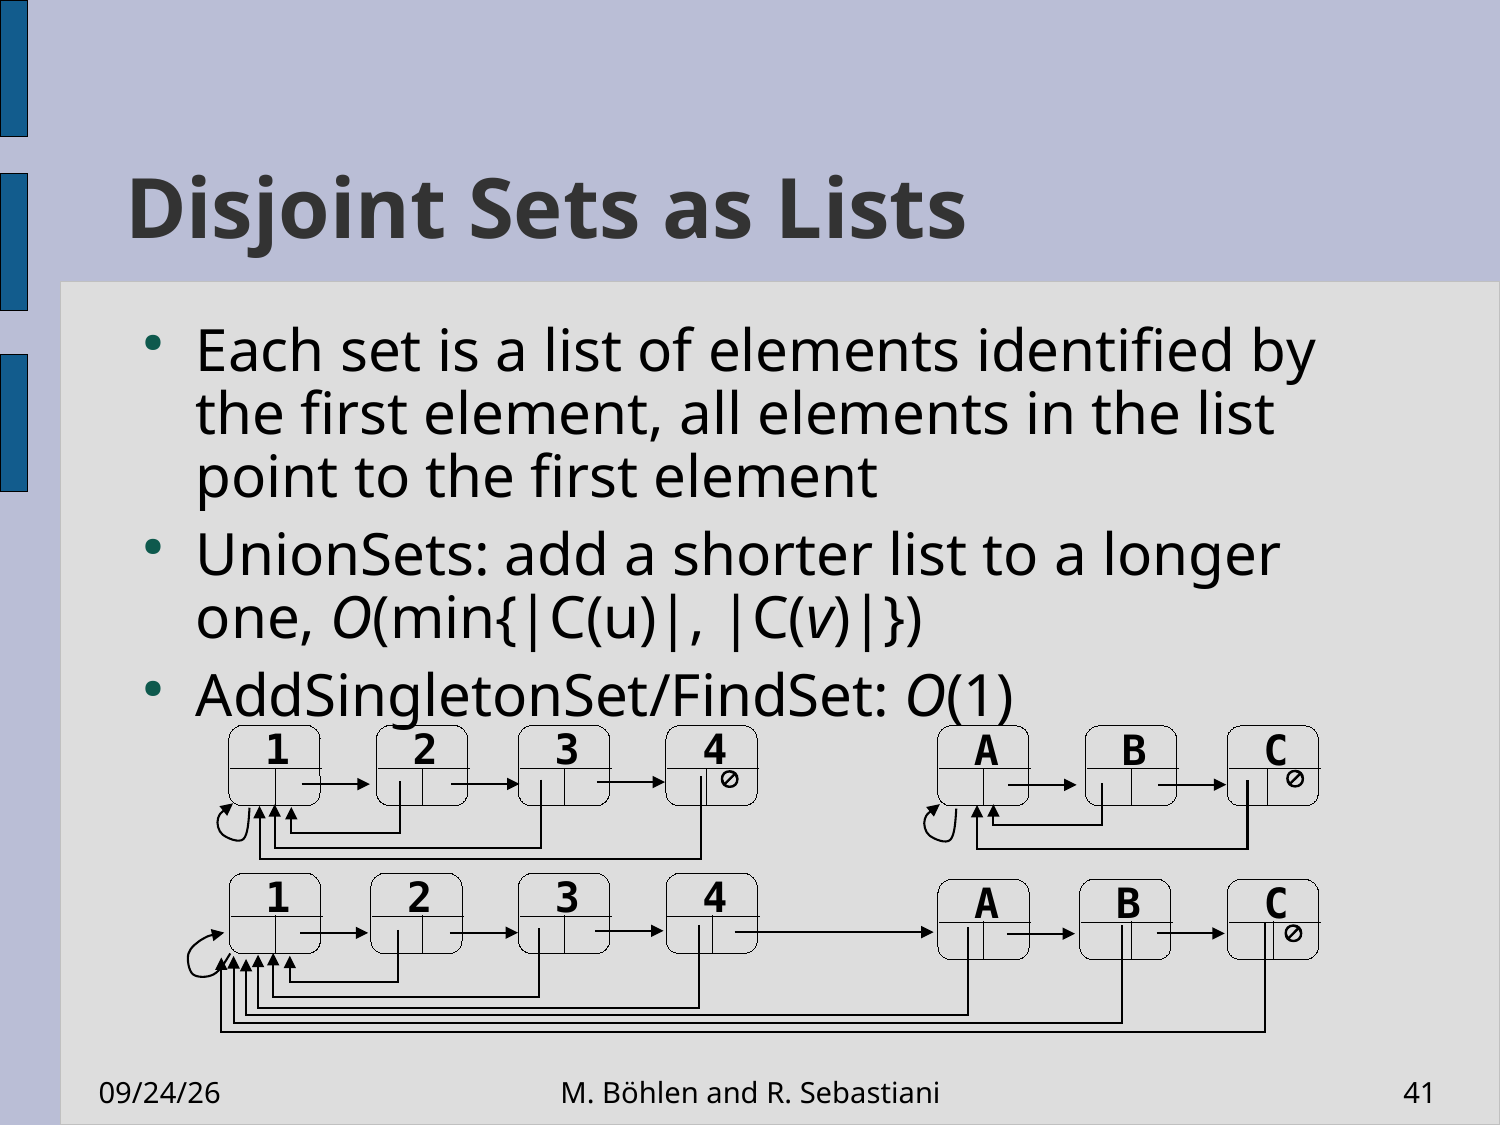

# Disjoint Sets as Lists
Each set is a list of elements identified by the first element, all elements in the list point to the first element
UnionSets: add a shorter list to a longer one, O(min{|C(u)|, |C(v)|})
AddSingletonSet/FindSet: O(1)
1
2
3
4
A
B
C


4
3
2
1
C
B
A

M. Böhlen and R. Sebastiani
41